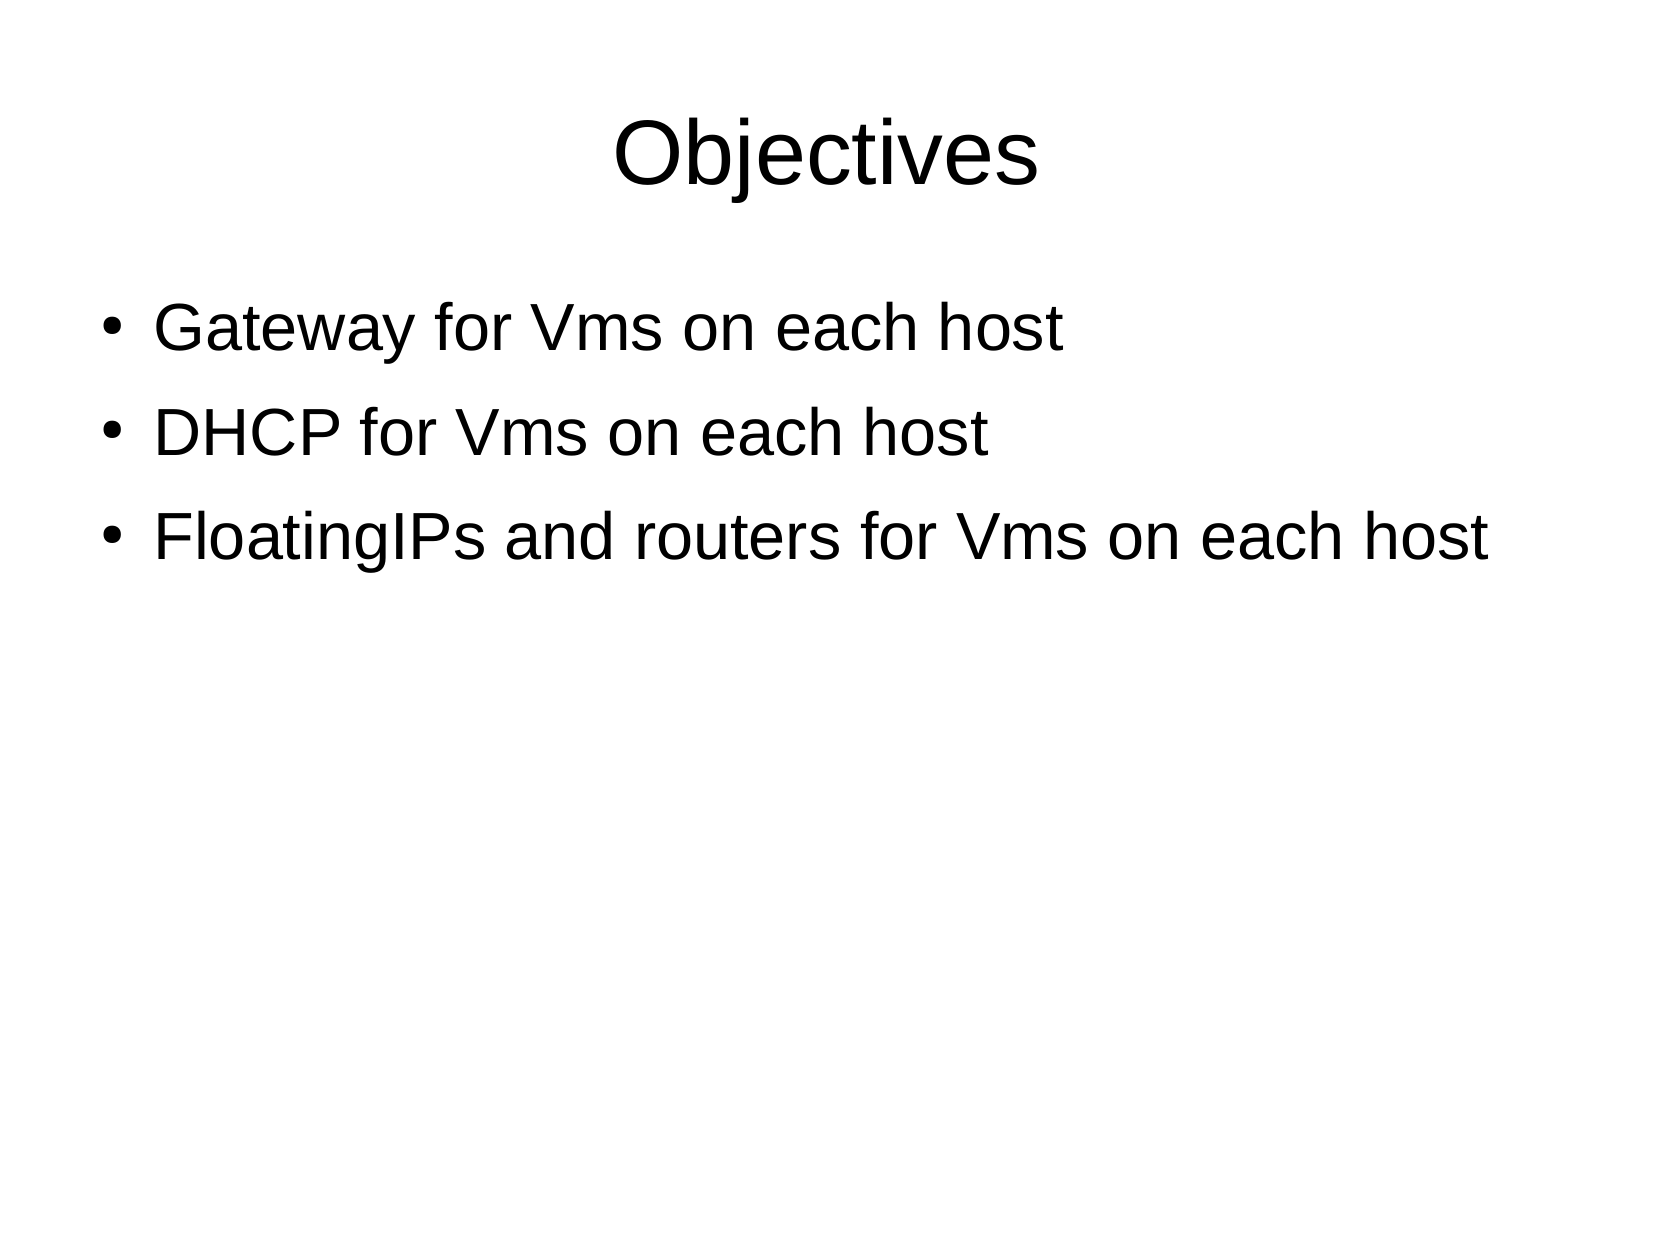

# Objectives
Gateway for Vms on each host
DHCP for Vms on each host
FloatingIPs and routers for Vms on each host